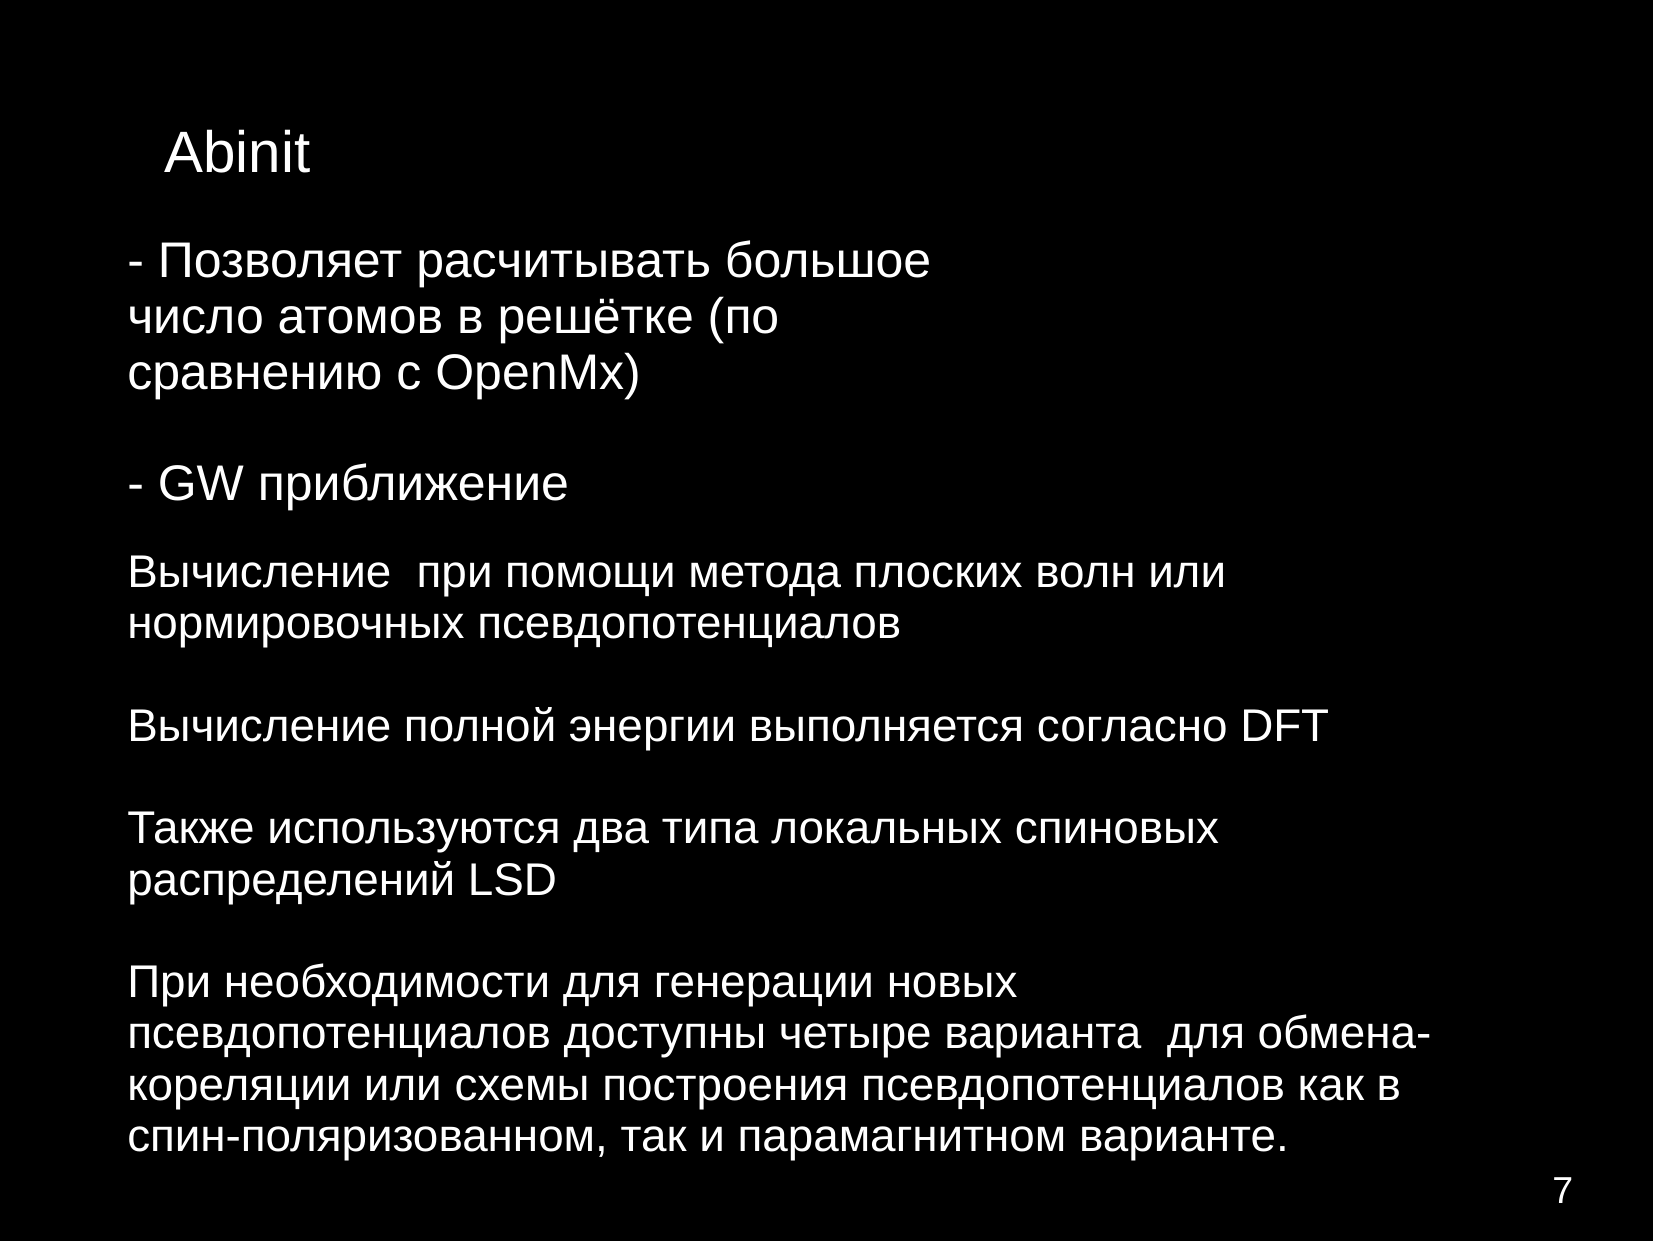

Abinit
- Позволяет расчитывать большое число атомов в решётке (по сравнению с OpenMx)
- GW приближение
Вычисление при помощи метода плоских волн или нормировочных псевдопотенциалов
Вычисление полной энергии выполняется согласно DFT
Также используются два типа локальных спиновых распределений LSD
При необходимости для генерации новых псевдопотенциалов доступны четыре варианта для обмена-кореляции или схемы построения псевдопотенциалов как в спин-поляризованном, так и парамагнитном варианте.
7